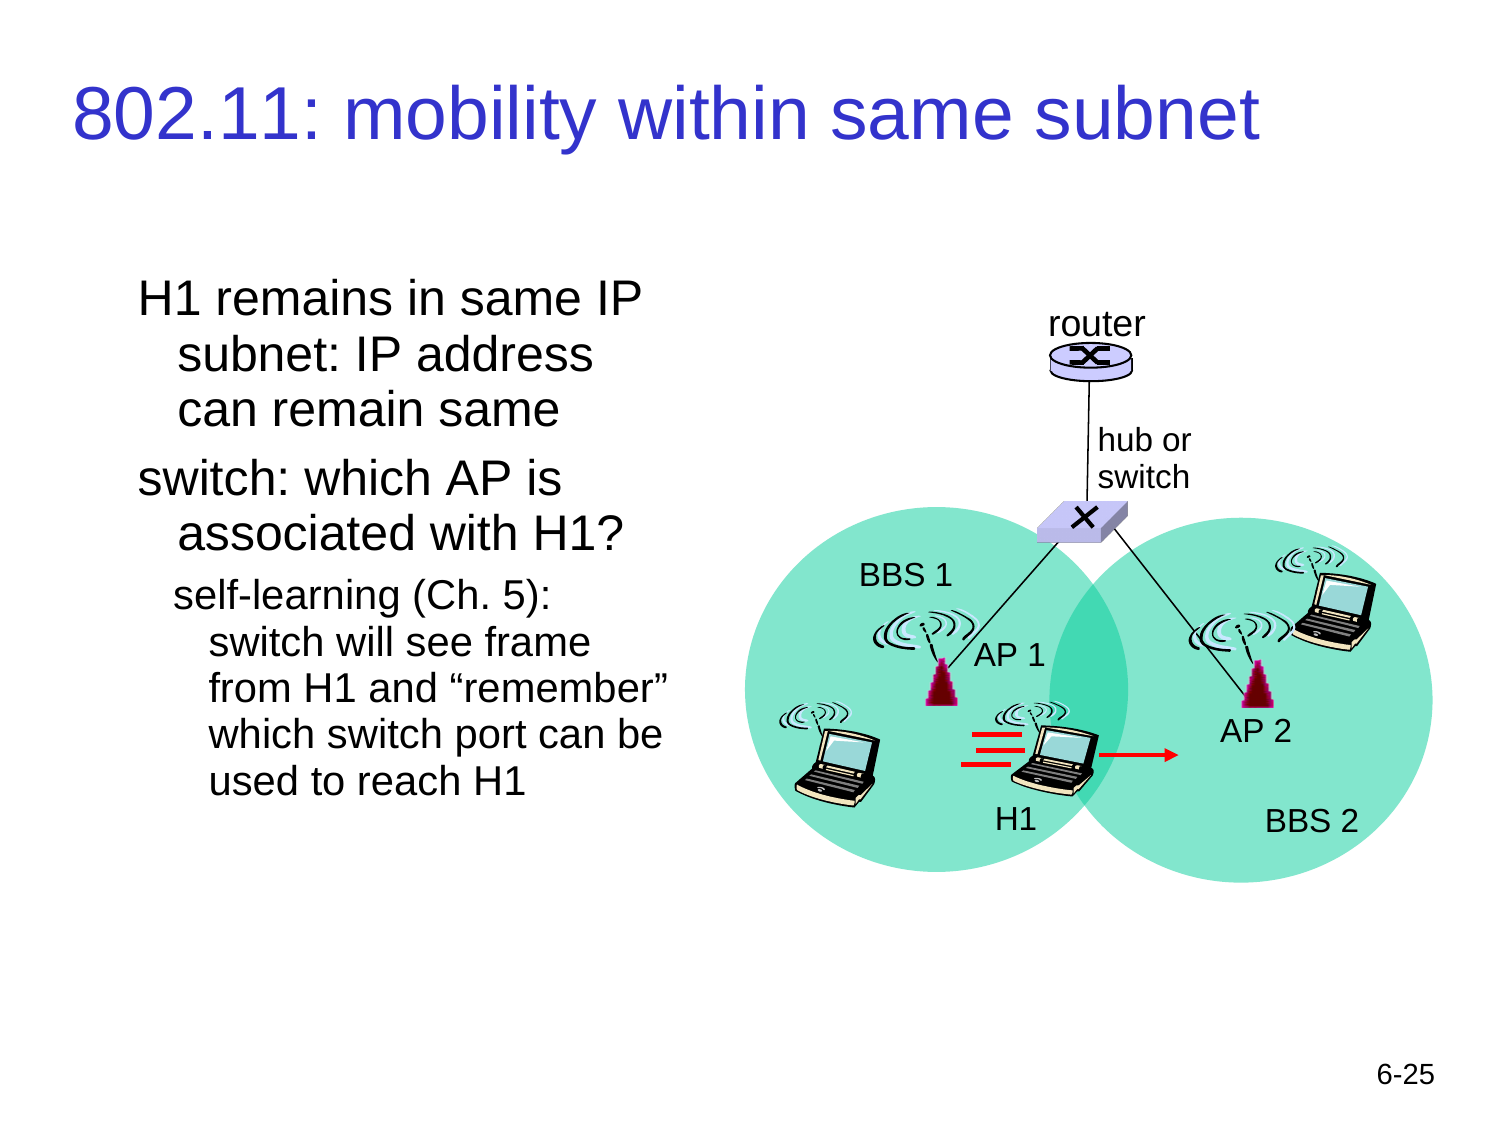

802.11: mobility within same subnet
# H1 remains in same IP subnet: IP address can remain same
switch: which AP is associated with H1?
self-learning (Ch. 5): switch will see frame from H1 and “remember” which switch port can be used to reach H1
router
hub or
switch
BBS 1
AP 1
AP 2
H1
BBS 2
25